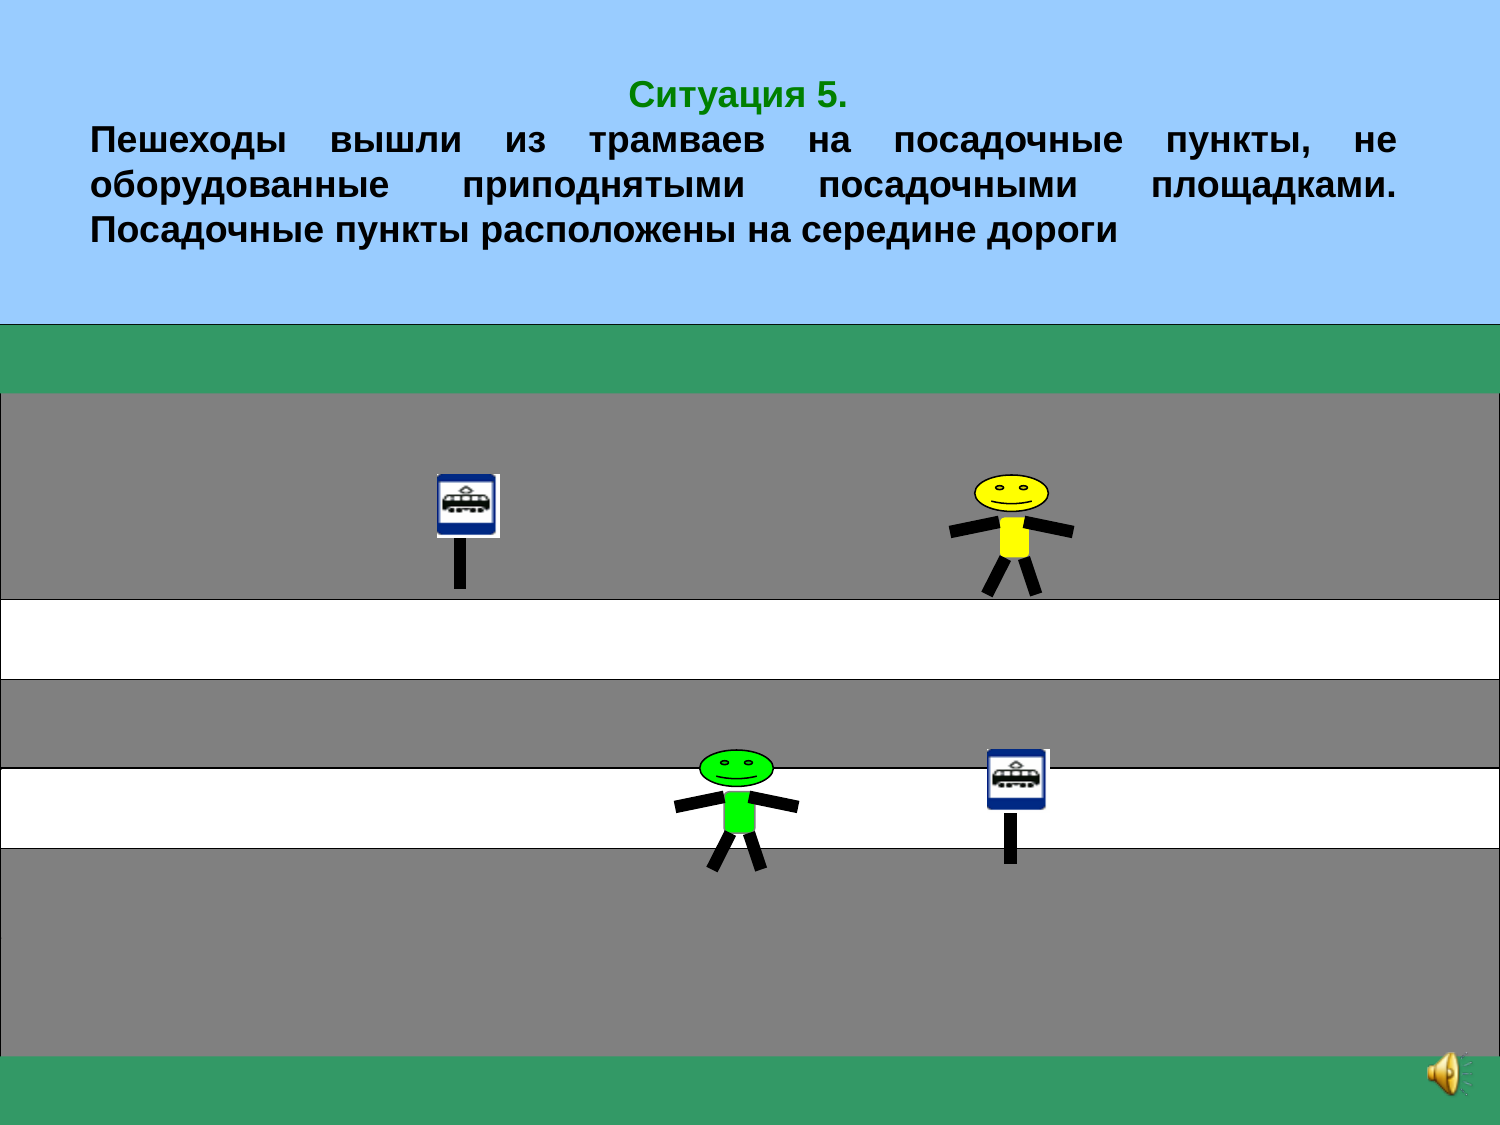

Ситуация 5.
Пешеходы вышли из трамваев на посадочные пункты, не оборудованные приподнятыми посадочными площадками. Посадочные пункты расположены на середине дороги